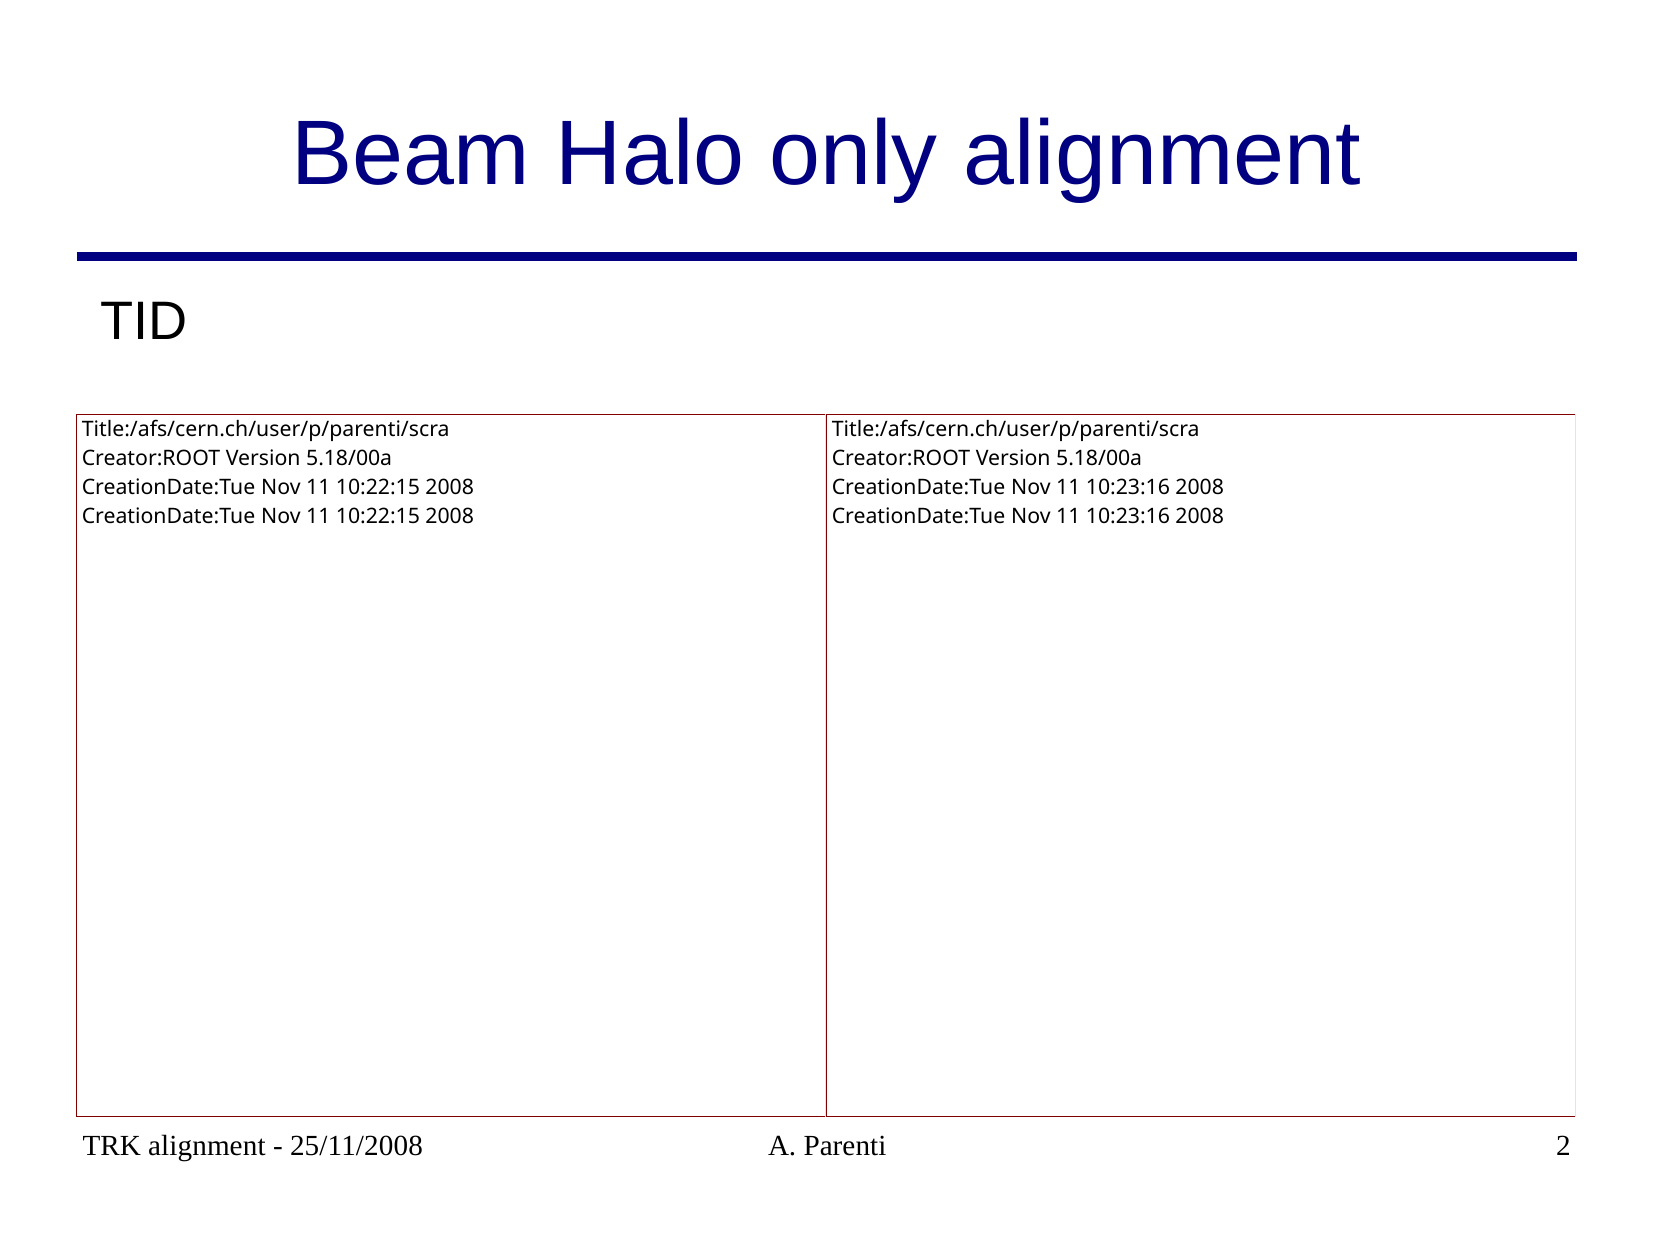

# Beam Halo only alignment
TID
2